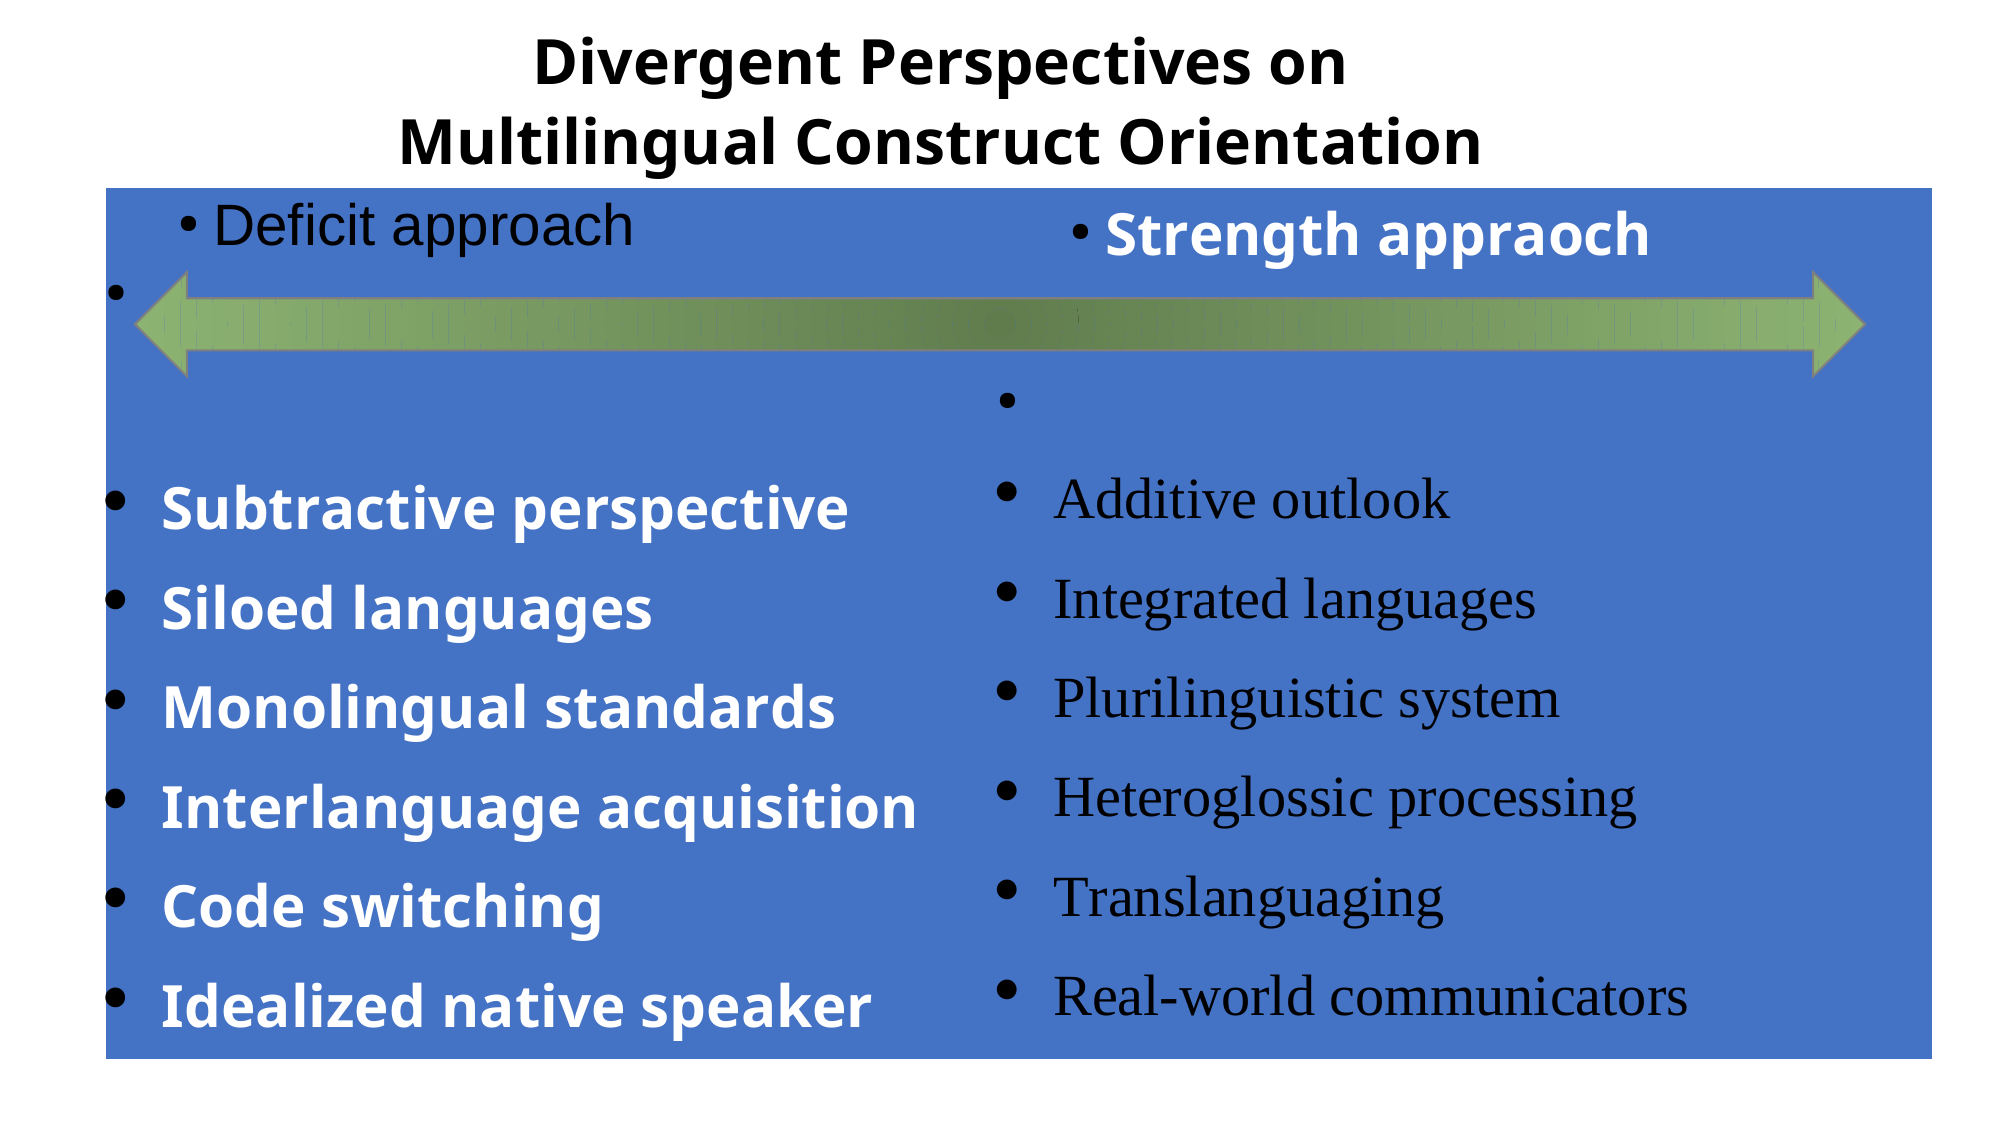

Divergent Perspectives on
Multilingual Construct Orientation
| Deficit approach | Strength appraoch |
| --- | --- |
| Subtractive perspective | Additive outlook |
| Siloed languages | Integrated languages |
| Monolingual standards | Plurilinguistic system |
| Interlanguage acquisition | Heteroglossic processing |
| Code switching | Translanguaging |
| Idealized native speaker | Real-world communicators |